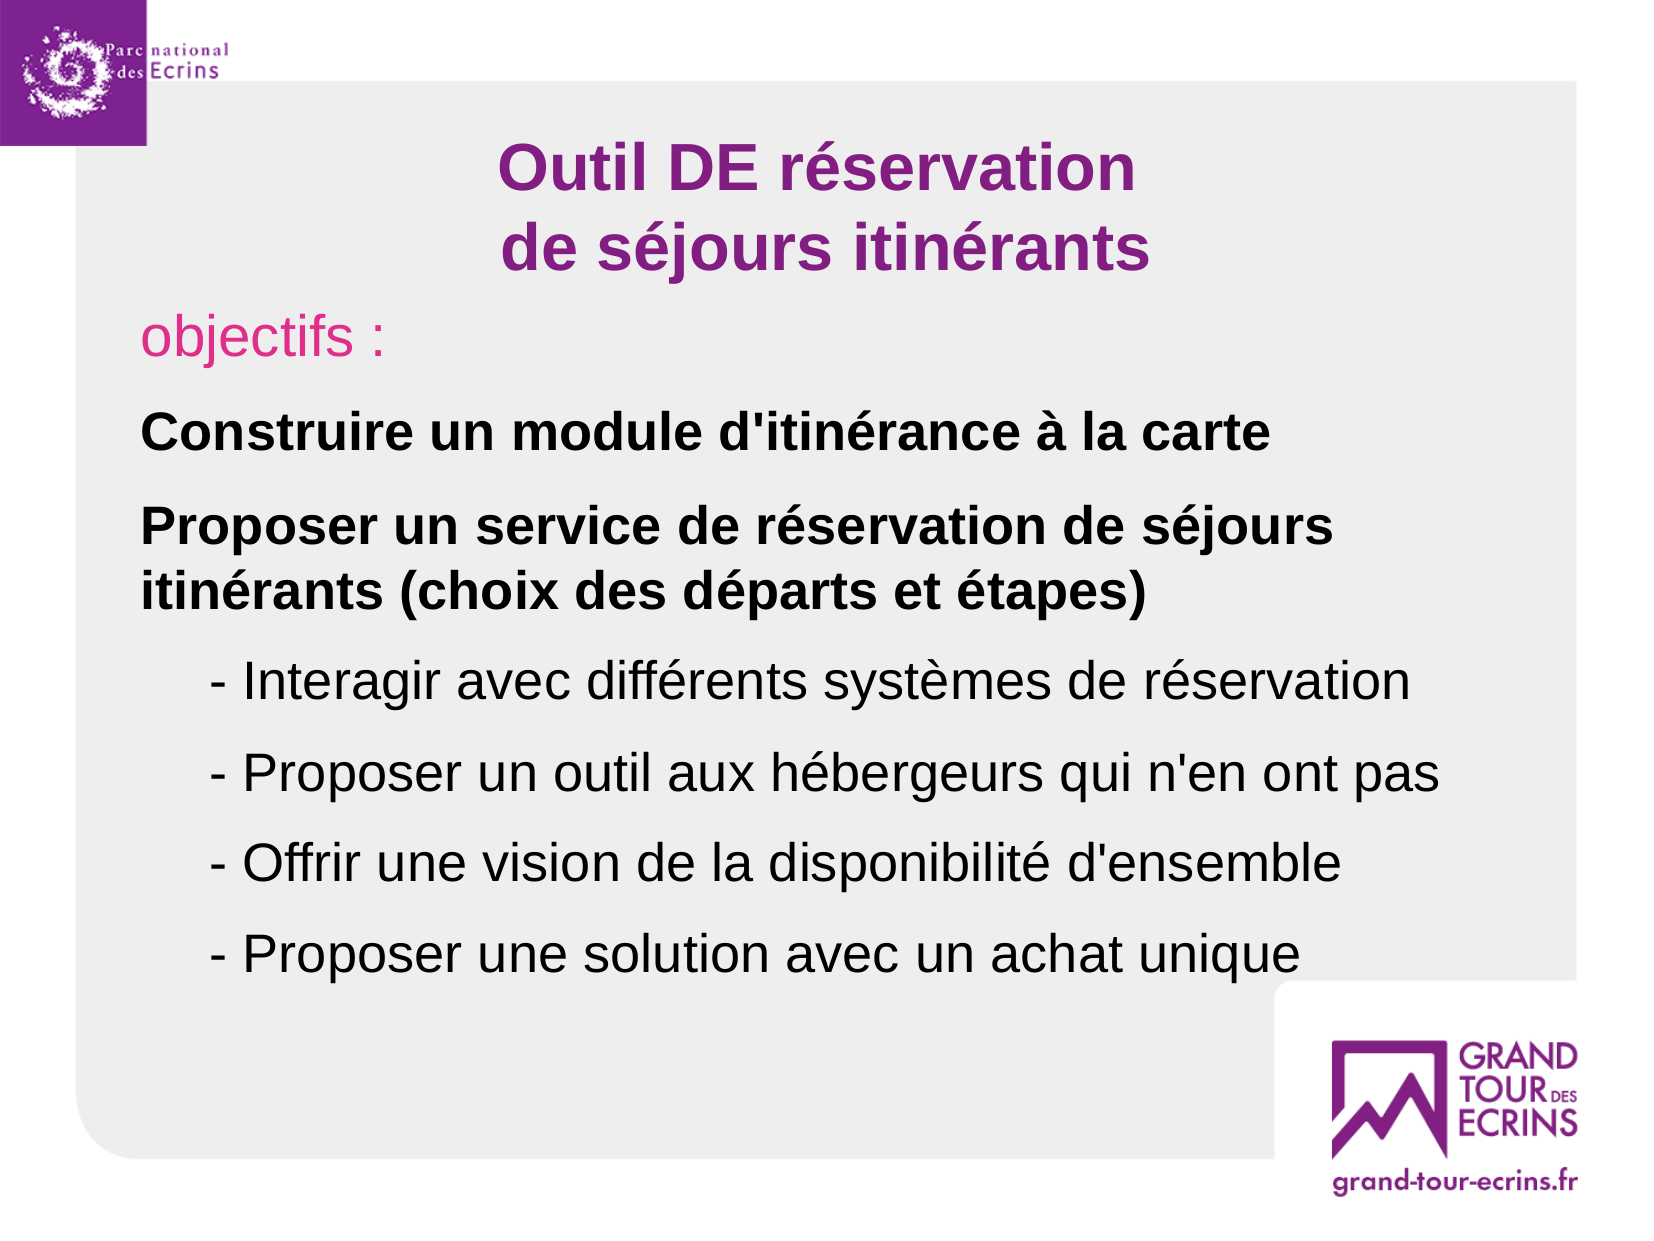

# Outil DE réservation de séjours itinérants
objectifs :
Construire un module d'itinérance à la carte
Proposer un service de réservation de séjours itinérants (choix des départs et étapes)
- Interagir avec différents systèmes de réservation
- Proposer un outil aux hébergeurs qui n'en ont pas
- Offrir une vision de la disponibilité d'ensemble
- Proposer une solution avec un achat unique